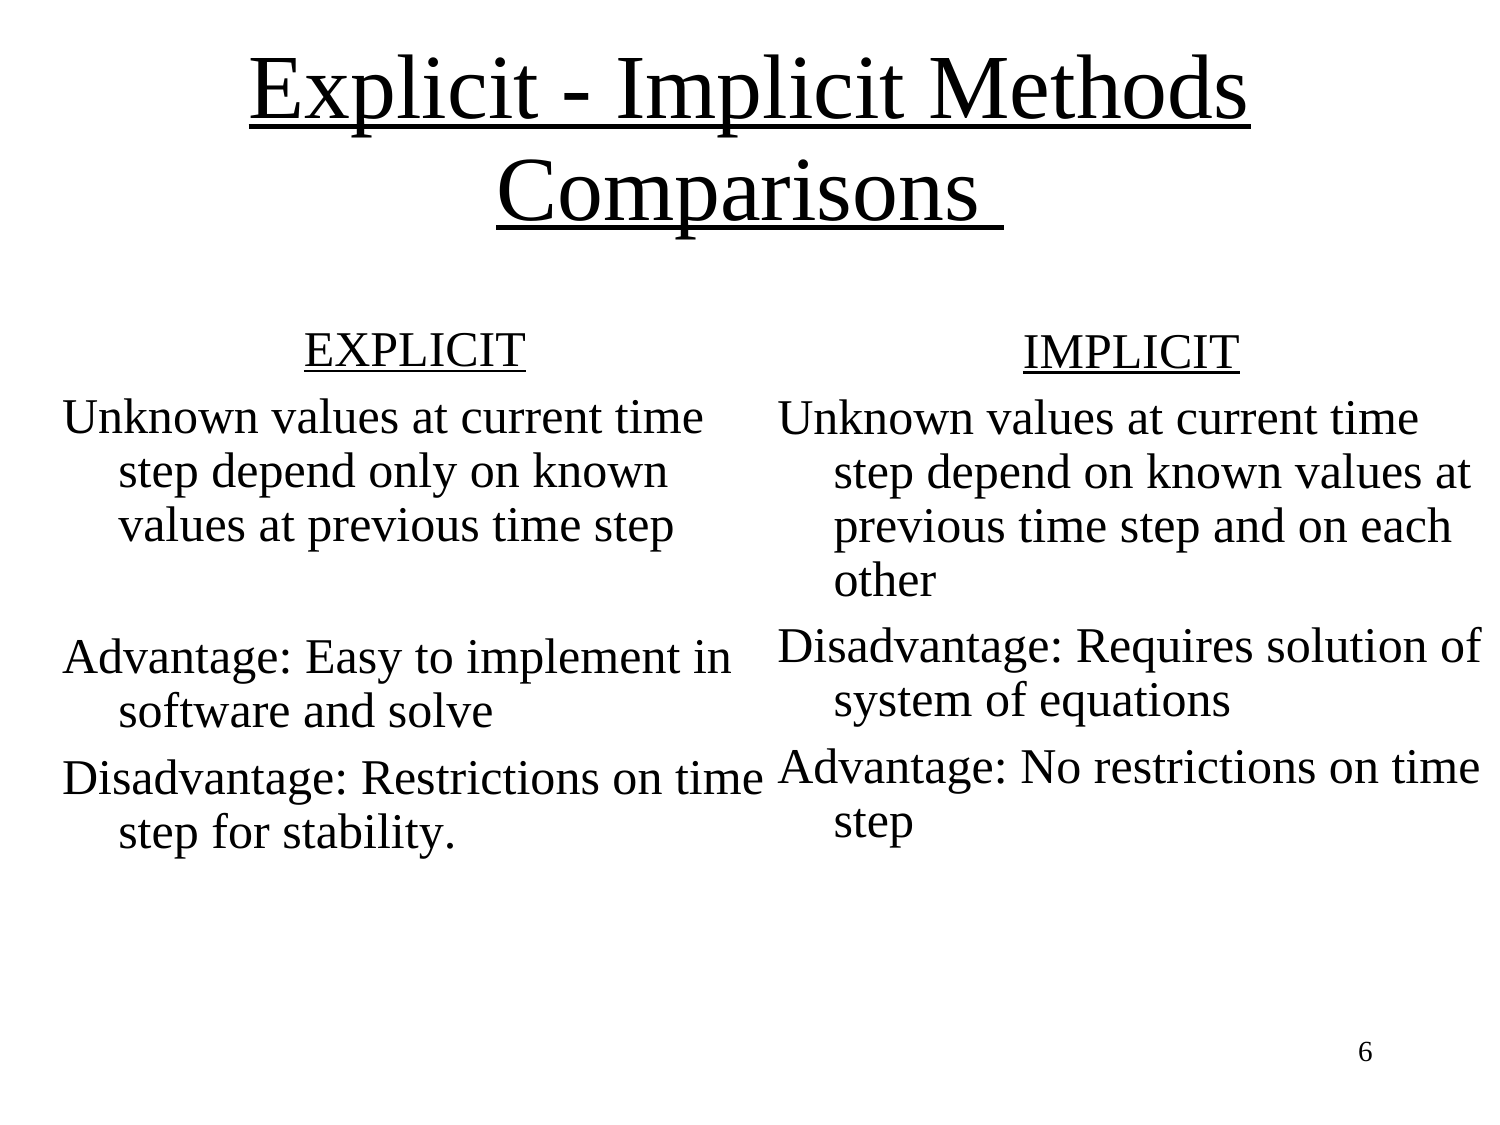

# Explicit - Implicit Methods Comparisons
EXPLICIT
Unknown values at current time step depend only on known values at previous time step
Advantage: Easy to implement in software and solve
Disadvantage: Restrictions on time step for stability.
IMPLICIT
Unknown values at current time step depend on known values at previous time step and on each other
Disadvantage: Requires solution of system of equations
Advantage: No restrictions on time step